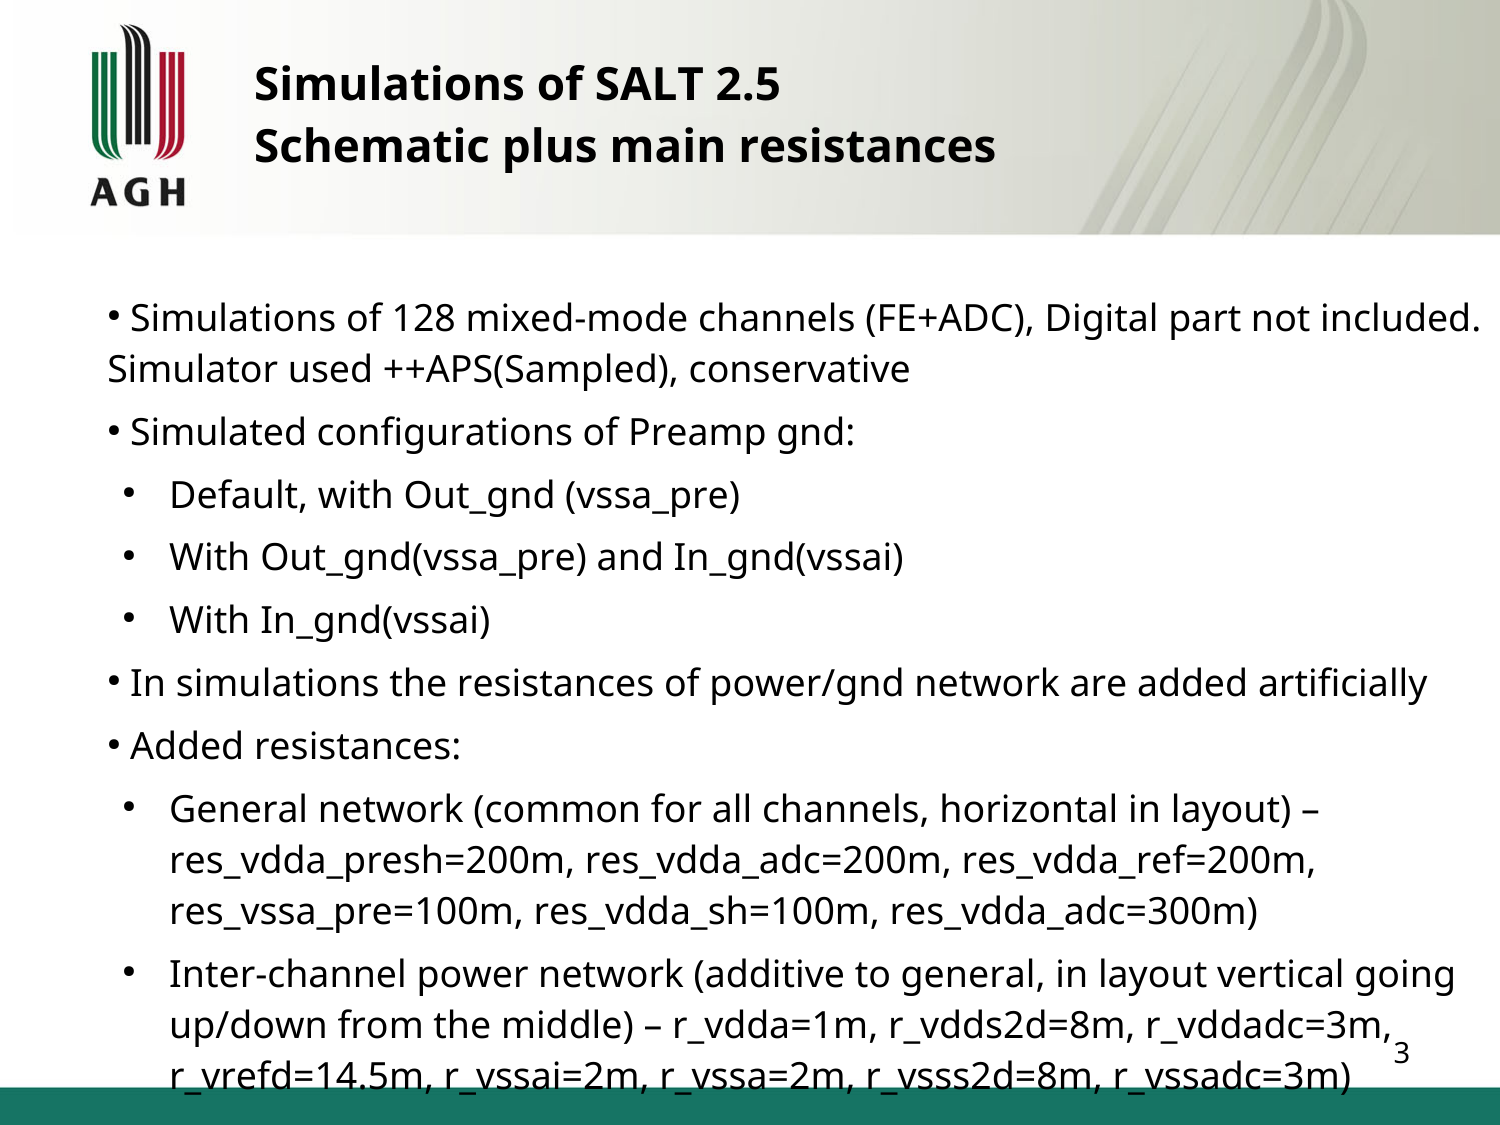

Simulations of SALT 2.5
Schematic plus main resistances
# Simulations of 128 mixed-mode channels (FE+ADC), Digital part not included. Simulator used ++APS(Sampled), conservative
 Simulated configurations of Preamp gnd:
Default, with Out_gnd (vssa_pre)
With Out_gnd(vssa_pre) and In_gnd(vssai)
With In_gnd(vssai)
 In simulations the resistances of power/gnd network are added artificially
 Added resistances:
General network (common for all channels, horizontal in layout) – res_vdda_presh=200m, res_vdda_adc=200m, res_vdda_ref=200m, res_vssa_pre=100m, res_vdda_sh=100m, res_vdda_adc=300m)
Inter-channel power network (additive to general, in layout vertical going up/down from the middle) – r_vdda=1m, r_vdds2d=8m, r_vddadc=3m, r_vrefd=14.5m, r_vssai=2m, r_vssa=2m, r_vsss2d=8m, r_vssadc=3m)
3